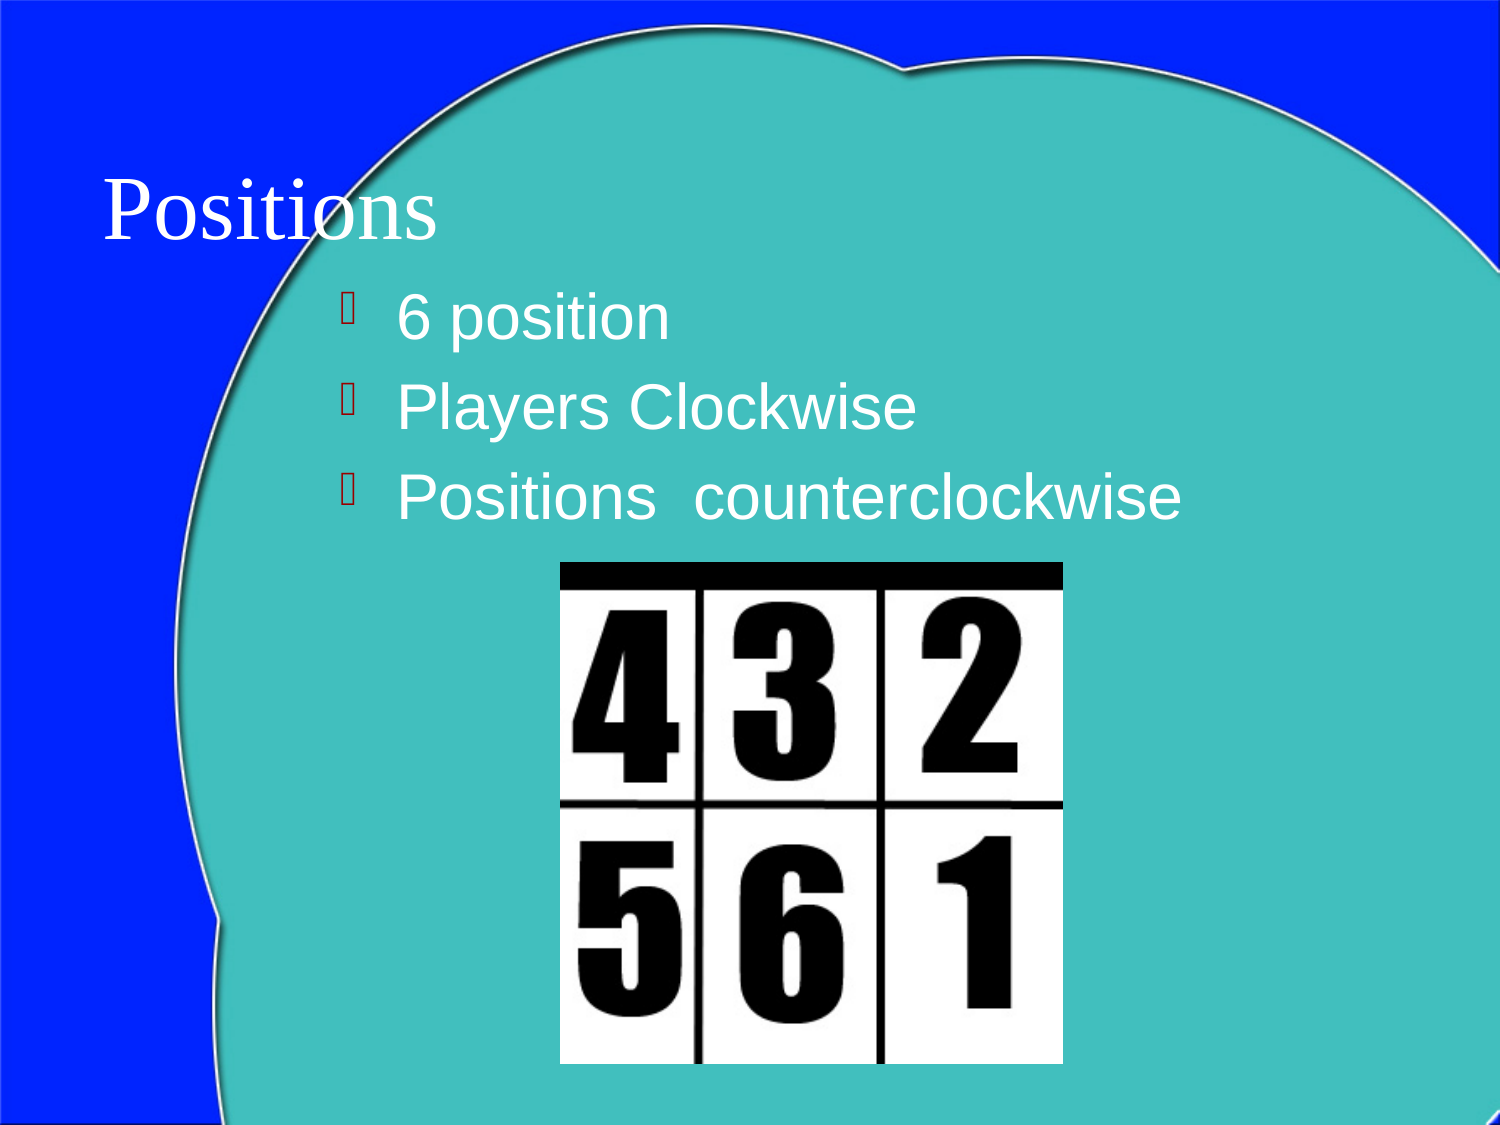

# Positions
6 position
Players Clockwise
Positions counterclockwise